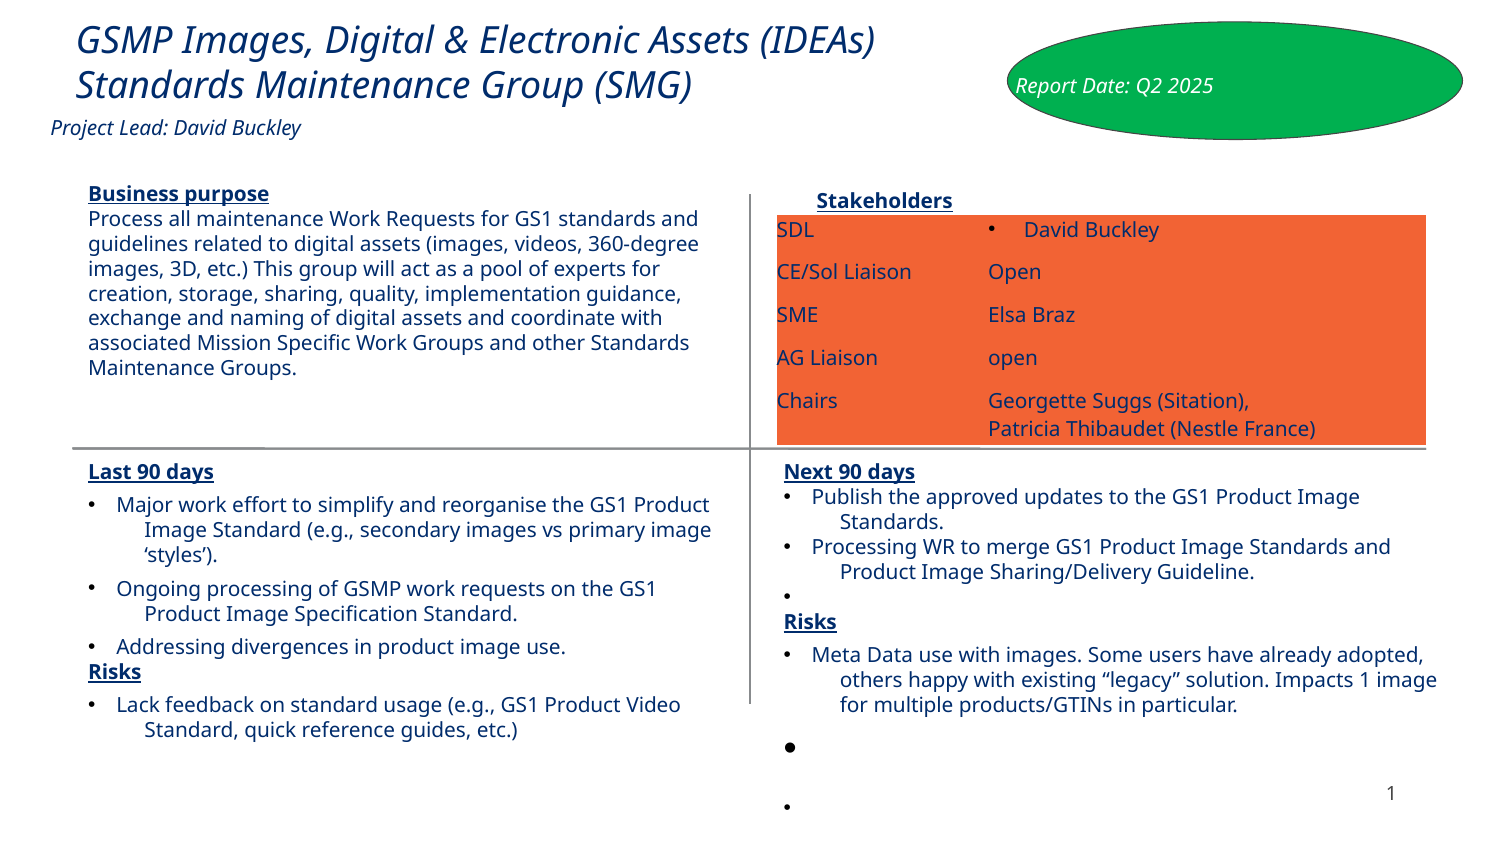

# GSMP Images, Digital & Electronic Assets (IDEAs) Standards Maintenance Group (SMG)​
Report Date: Q2 2025
              Project Lead: David Buckley
Business purpose
Process all maintenance Work Requests for GS1 standards and guidelines related to digital assets (images, videos, 360-degree images, 3D, etc.) This group will act as a pool of experts for creation, storage, sharing, quality, implementation guidance, exchange and naming of digital assets and coordinate with associated Mission Specific Work Groups and other Standards Maintenance Groups.
Stakeholders
| SDL | David Buckley |
| --- | --- |
| CE/Sol Liaison | Open |
| SME | Elsa Braz |
| AG Liaison | open |
| Chairs | Georgette Suggs (Sitation), Patricia Thibaudet (Nestle France) |
Last 90 days
Major work effort to simplify and reorganise the GS1 Product Image Standard (e.g., secondary images vs primary image ‘styles’).
Ongoing processing of GSMP work requests on the GS1 Product Image Specification Standard.
Addressing divergences in product image use.
Risks
Lack feedback on standard usage (e.g., GS1 Product Video Standard, quick reference guides, etc.)
Next 90 days
Publish the approved updates to the GS1 Product Image Standards.
Processing WR to merge GS1 Product Image Standards and Product Image Sharing/Delivery Guideline.
Risks
Meta Data use with images. Some users have already adopted, others happy with existing “legacy” solution. Impacts 1 image for multiple products/GTINs in particular.